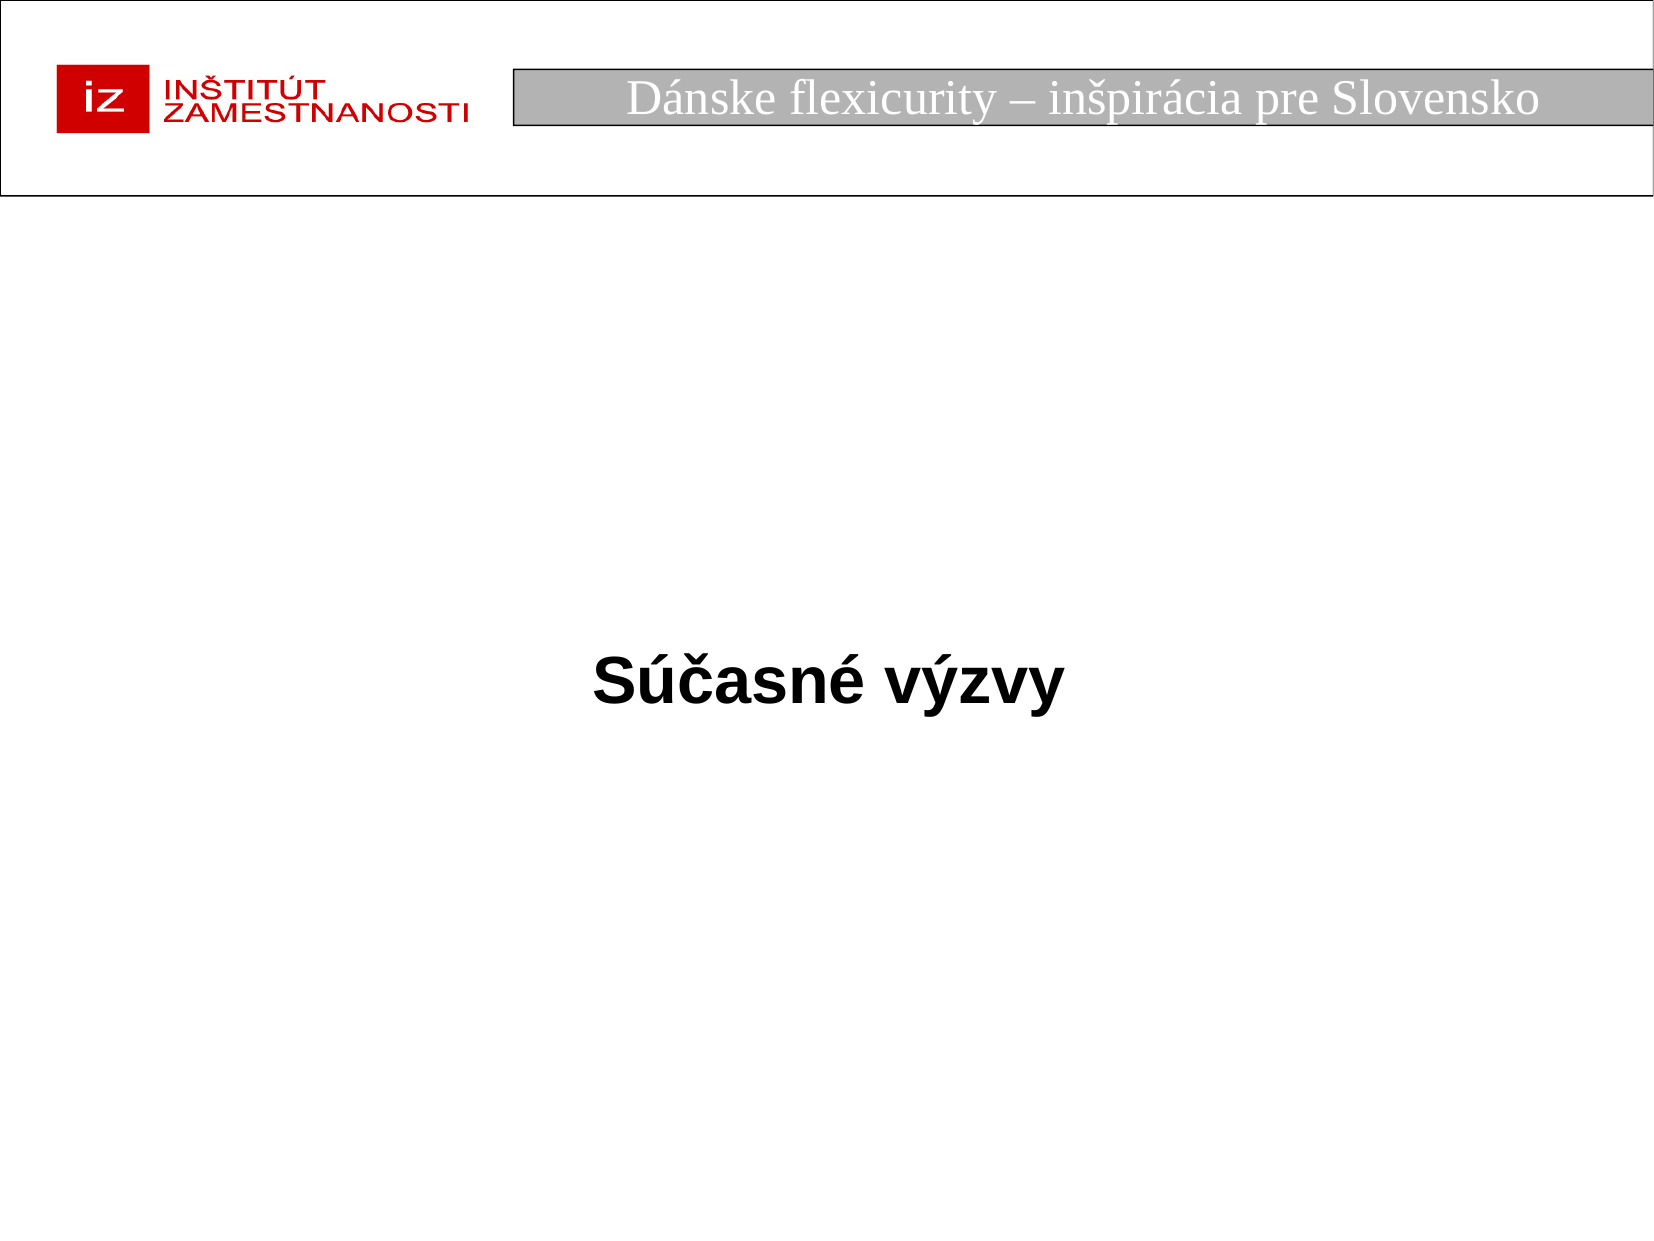

Dánske flexicurity – inšpirácia pre Slovensko
# Súčasné výzvy